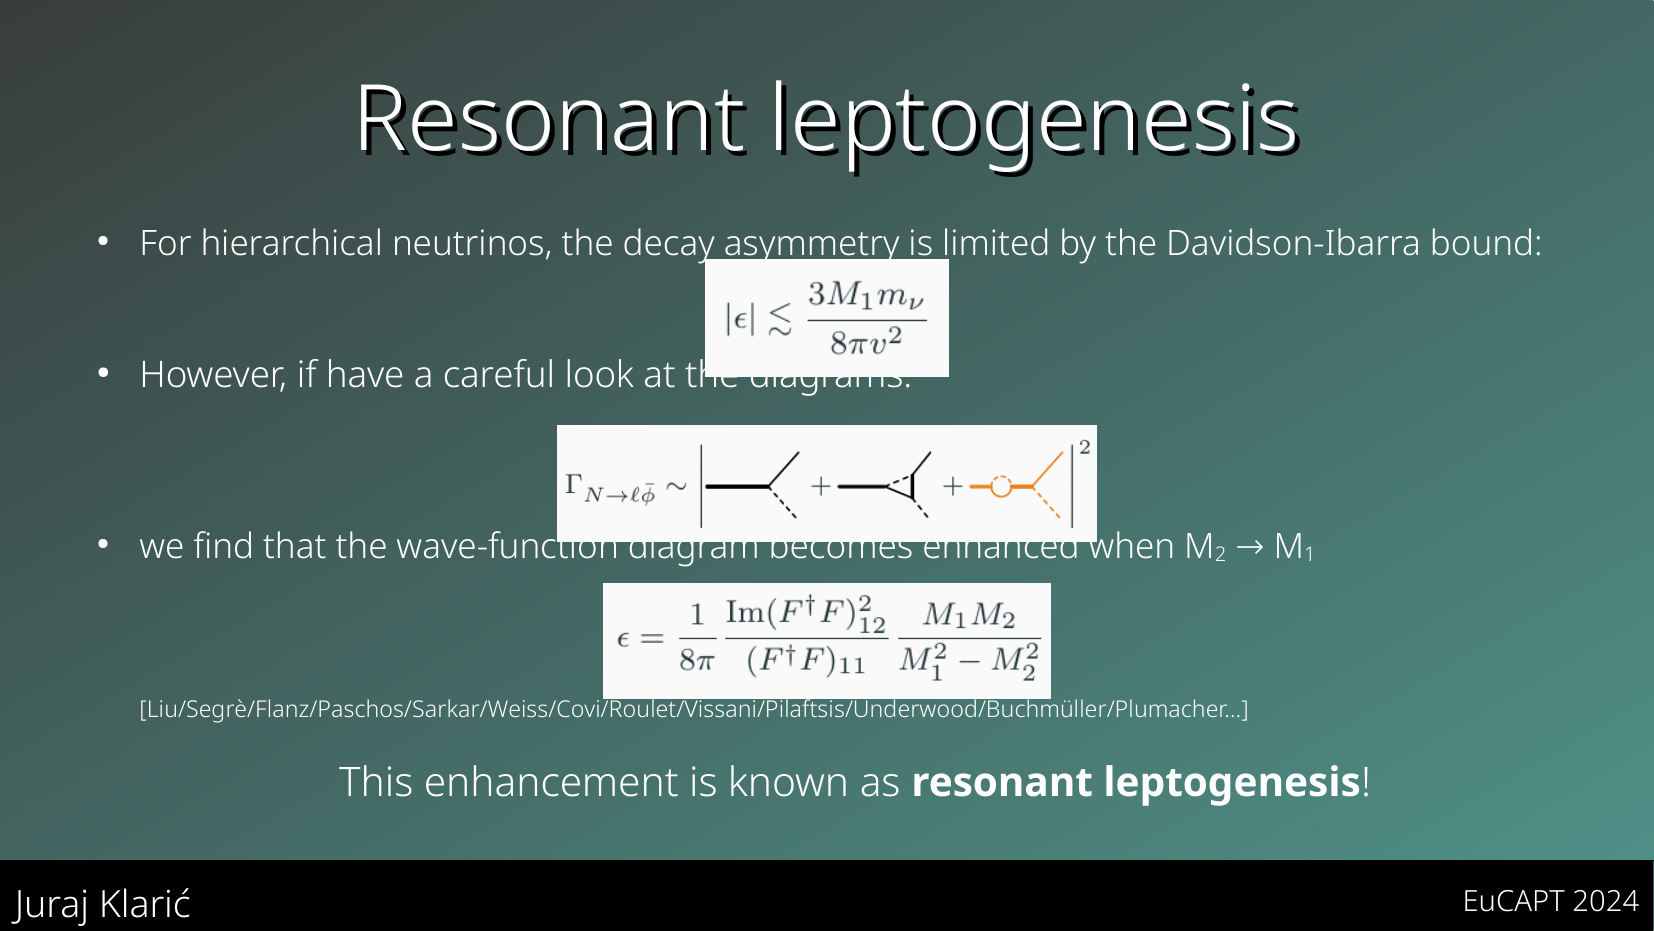

# Resonant leptogenesis
For hierarchical neutrinos, the decay asymmetry is limited by the Davidson-Ibarra bound:
However, if have a careful look at the diagrams:
we find that the wave-function diagram becomes enhanced when M2 → M1
[Liu/Segrè/Flanz/Paschos/Sarkar/Weiss/Covi/Roulet/Vissani/Pilaftsis/Underwood/Buchmüller/Plumacher…]
This enhancement is known as resonant leptogenesis!
Juraj Klarić
EuCAPT 2024